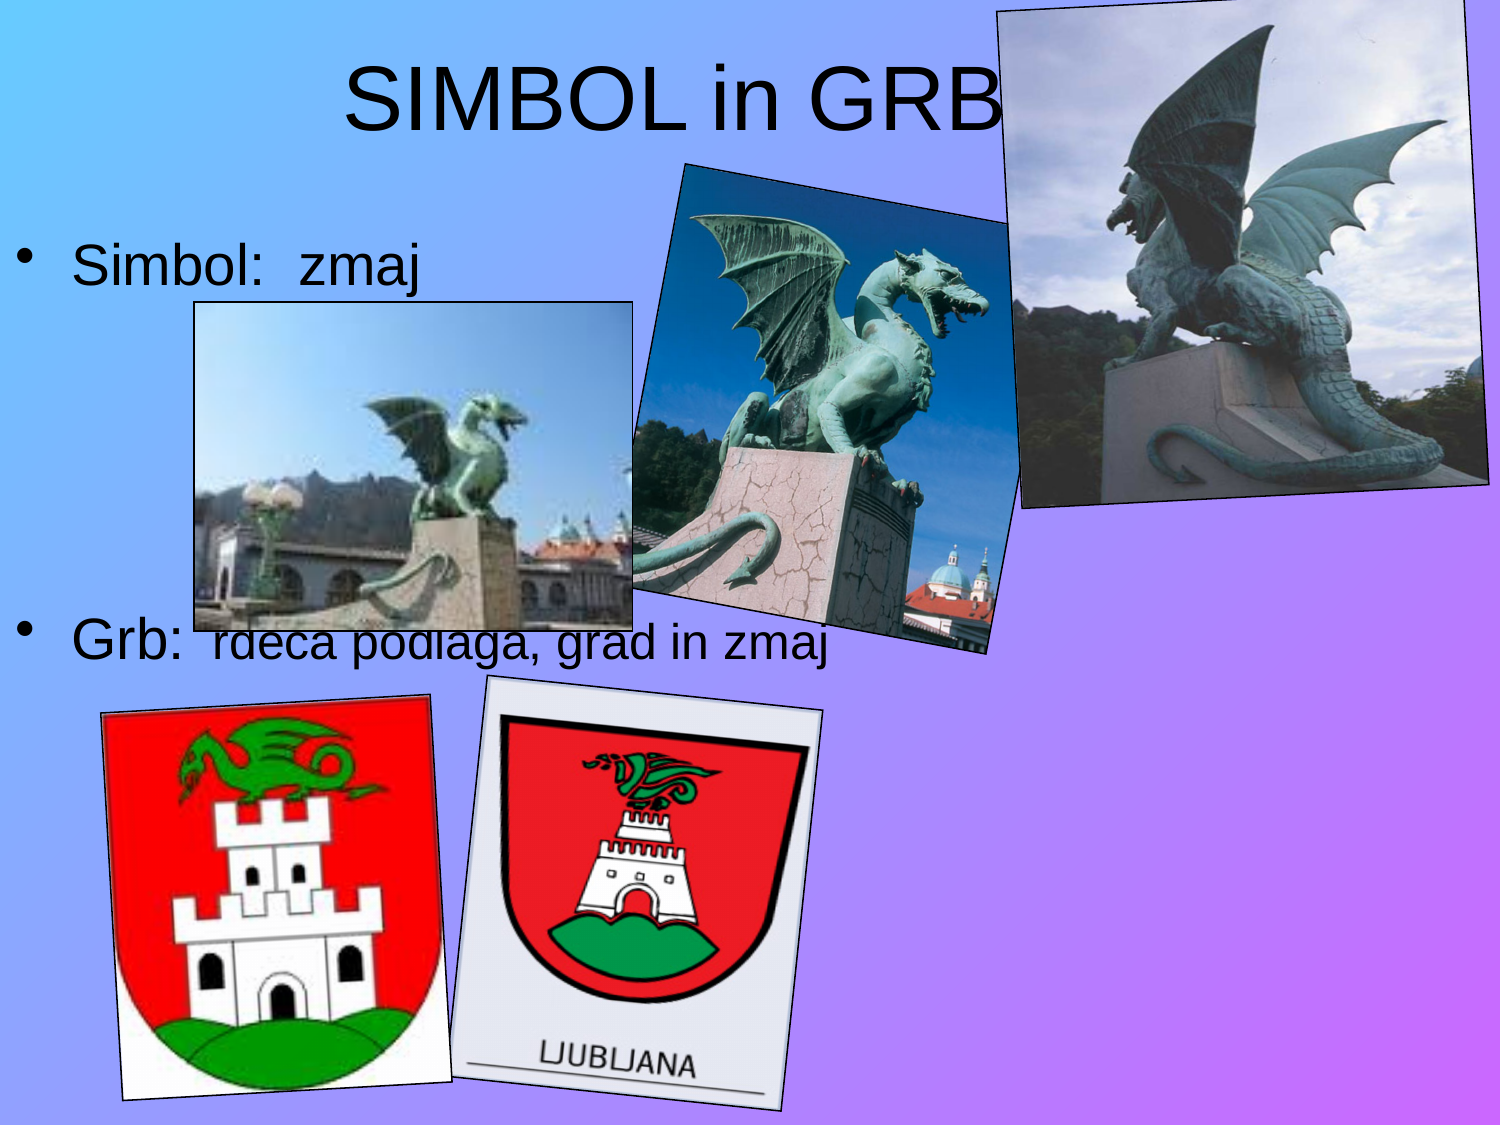

# SIMBOL in GRB
Simbol: zmaj
Grb: rdeča podlaga, grad in zmaj